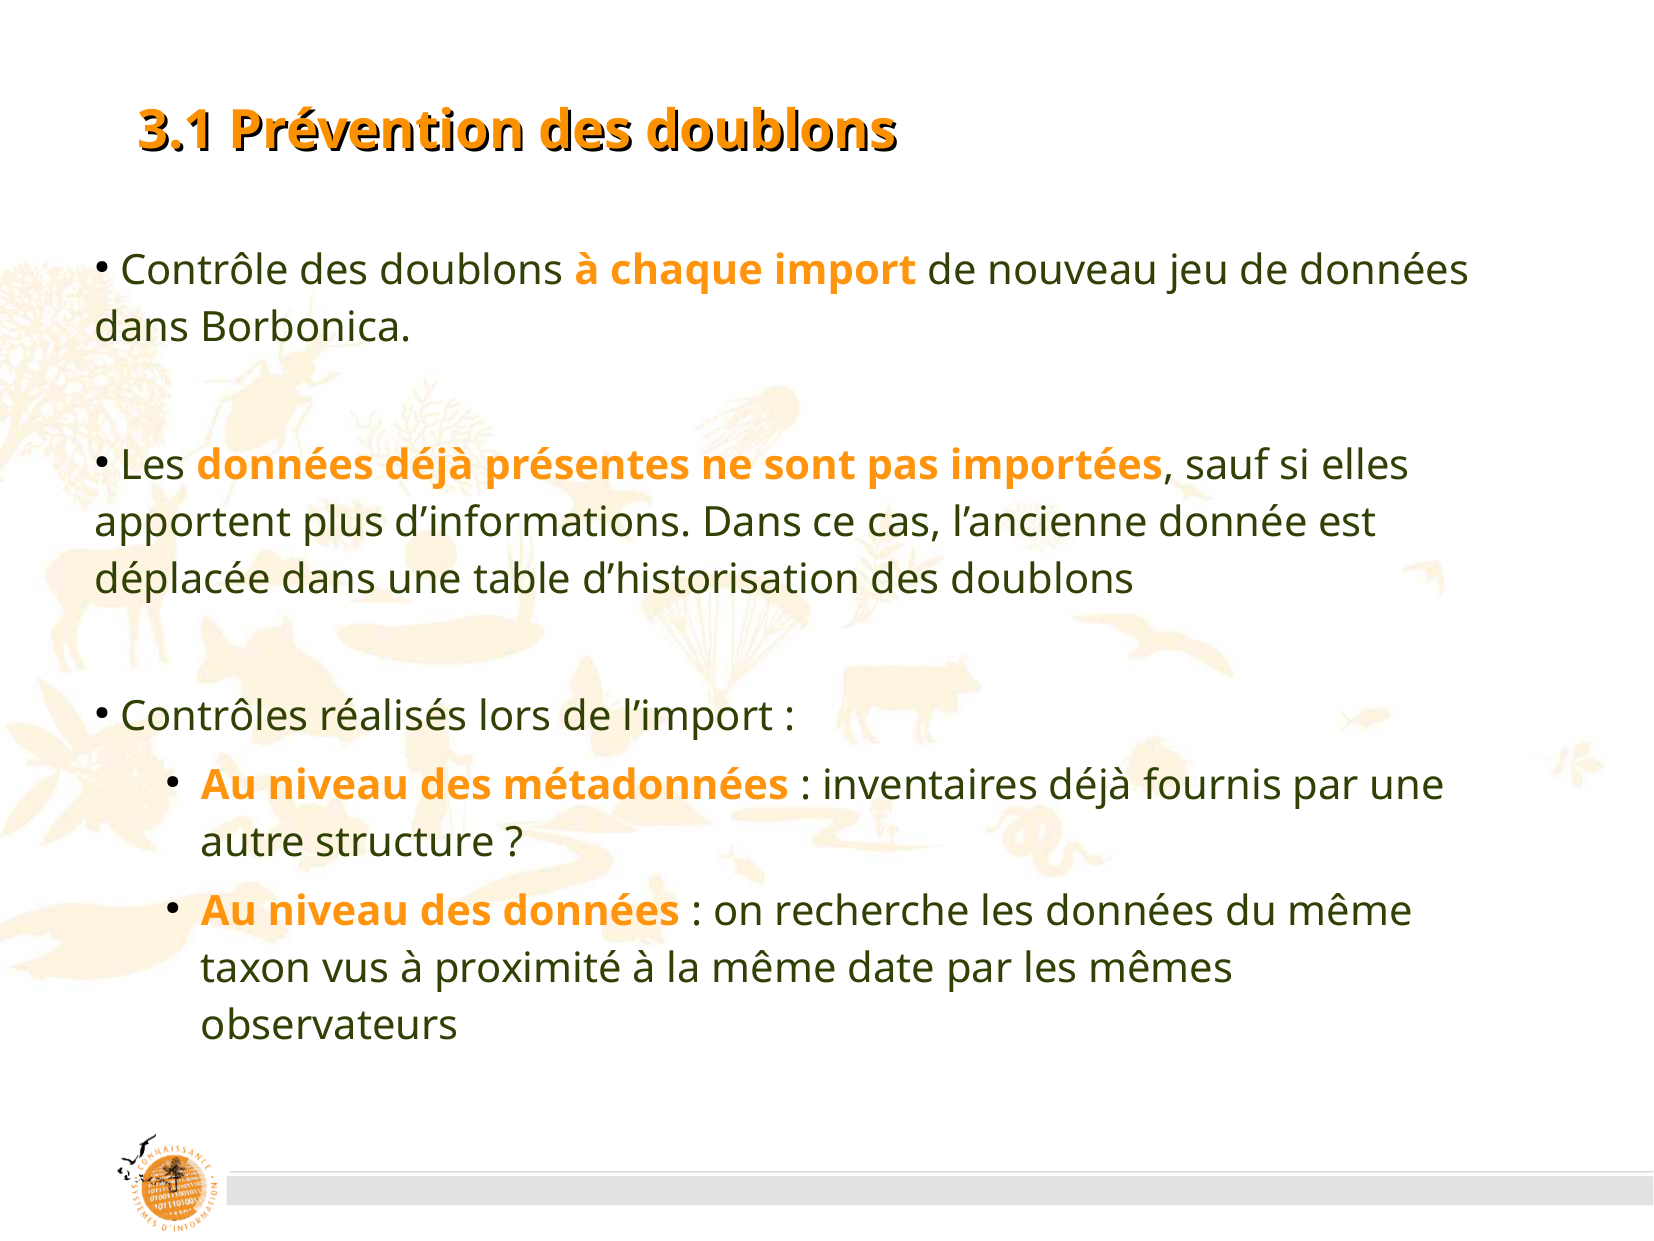

# 3.1 Prévention des doublons
 Contrôle des doublons à chaque import de nouveau jeu de données dans Borbonica.
 Les données déjà présentes ne sont pas importées, sauf si elles apportent plus d’informations. Dans ce cas, l’ancienne donnée est déplacée dans une table d’historisation des doublons
 Contrôles réalisés lors de l’import :
Au niveau des métadonnées : inventaires déjà fournis par une autre structure ?
Au niveau des données : on recherche les données du même taxon vus à proximité à la même date par les mêmes observateurs
Cotech SINP - 29/11/2018
20